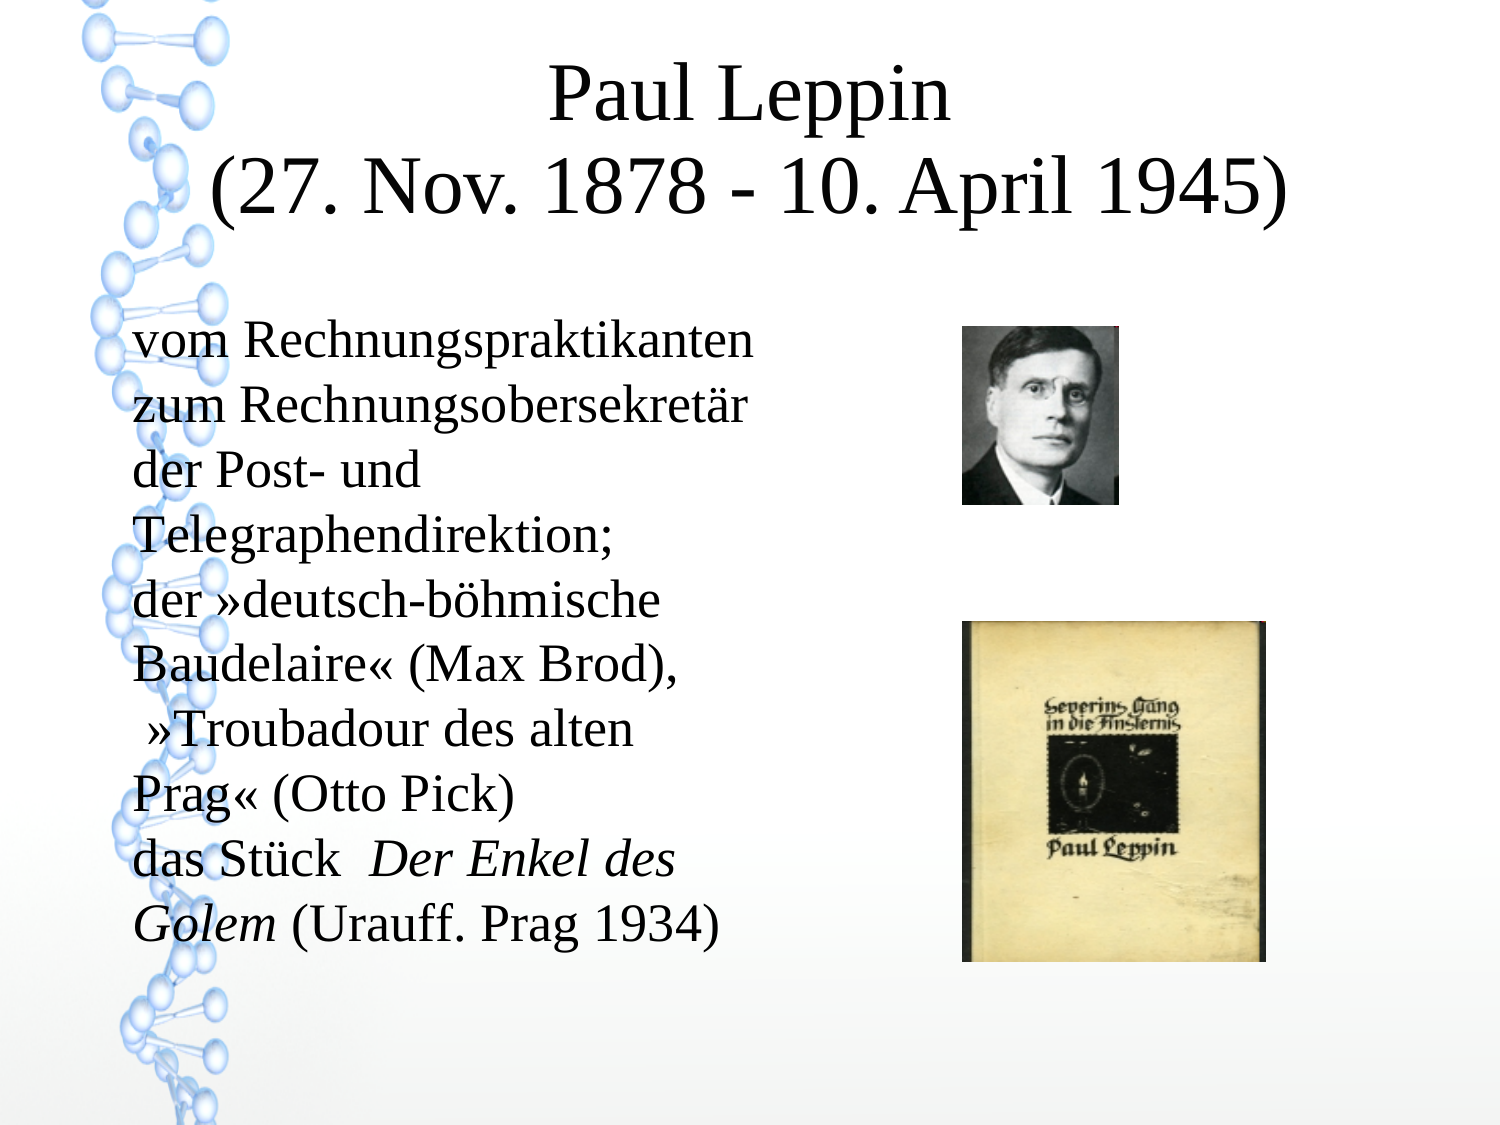

# Paul Leppin (27. Nov. 1878 - 10. April 1945)
vom Rechnungspraktikanten zum Rechnungsobersekretär der Post- und Telegraphendirektion;
der »deutsch-böhmische Baudelaire« (Max Brod),
 »Troubadour des alten Prag« (Otto Pick)
das Stück Der Enkel des Golem (Urauff. Prag 1934)